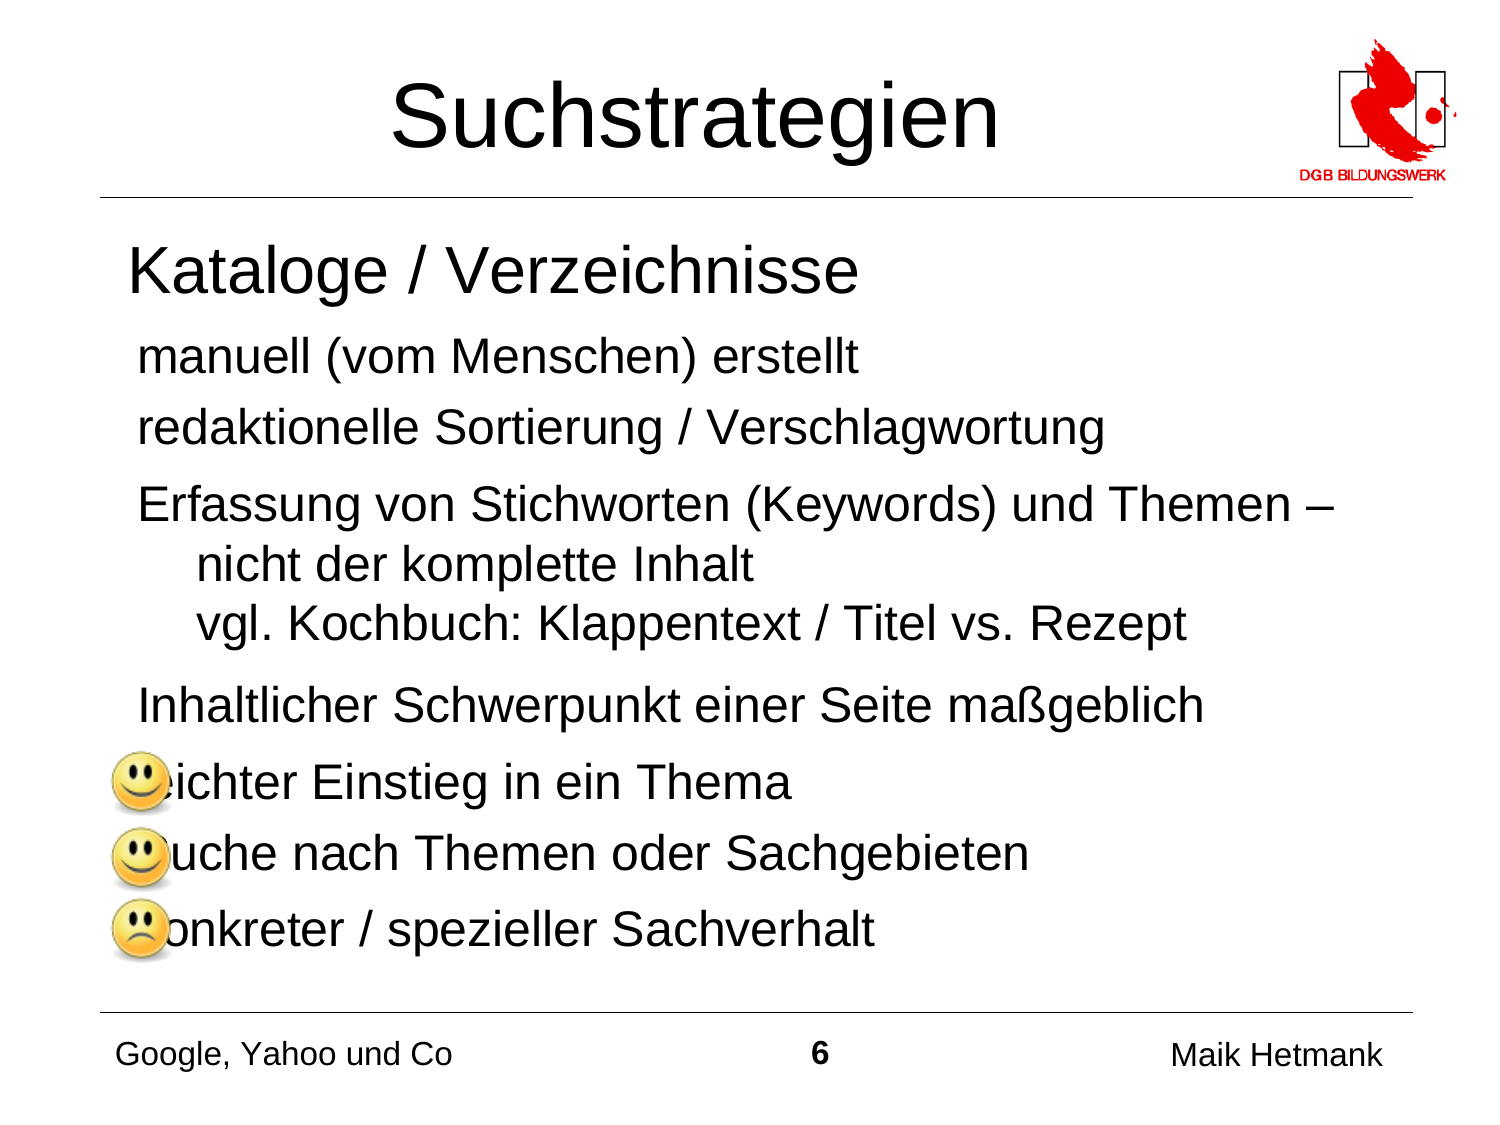

# Suchstrategien
Kataloge / Verzeichnisse
manuell (vom Menschen) erstellt
redaktionelle Sortierung / Verschlagwortung
Erfassung von Stichworten (Keywords) und Themen – nicht der komplette Inhalt
vgl. Kochbuch: Klappentext / Titel vs. Rezept
Inhaltlicher Schwerpunkt einer Seite maßgeblich
leichter Einstieg in ein Thema
Suche nach Themen oder Sachgebieten
konkreter / spezieller Sachverhalt